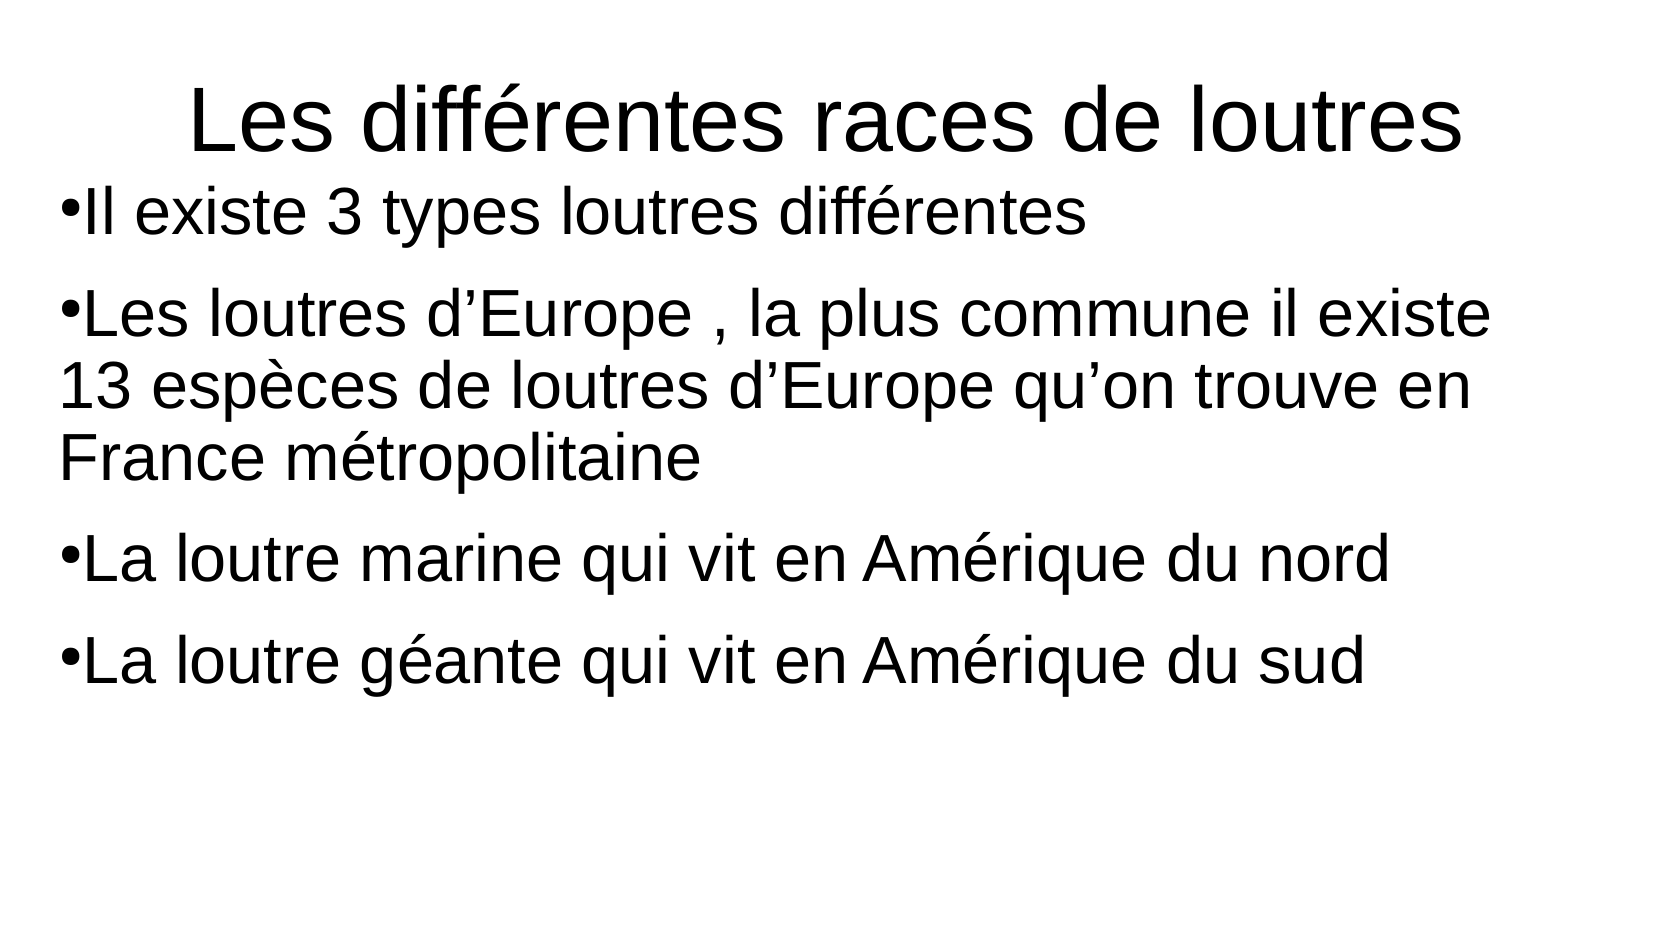

# Les différentes races de loutres
Il existe 3 types loutres différentes
Les loutres d’Europe , la plus commune il existe 13 espèces de loutres d’Europe qu’on trouve en France métropolitaine
La loutre marine qui vit en Amérique du nord
La loutre géante qui vit en Amérique du sud